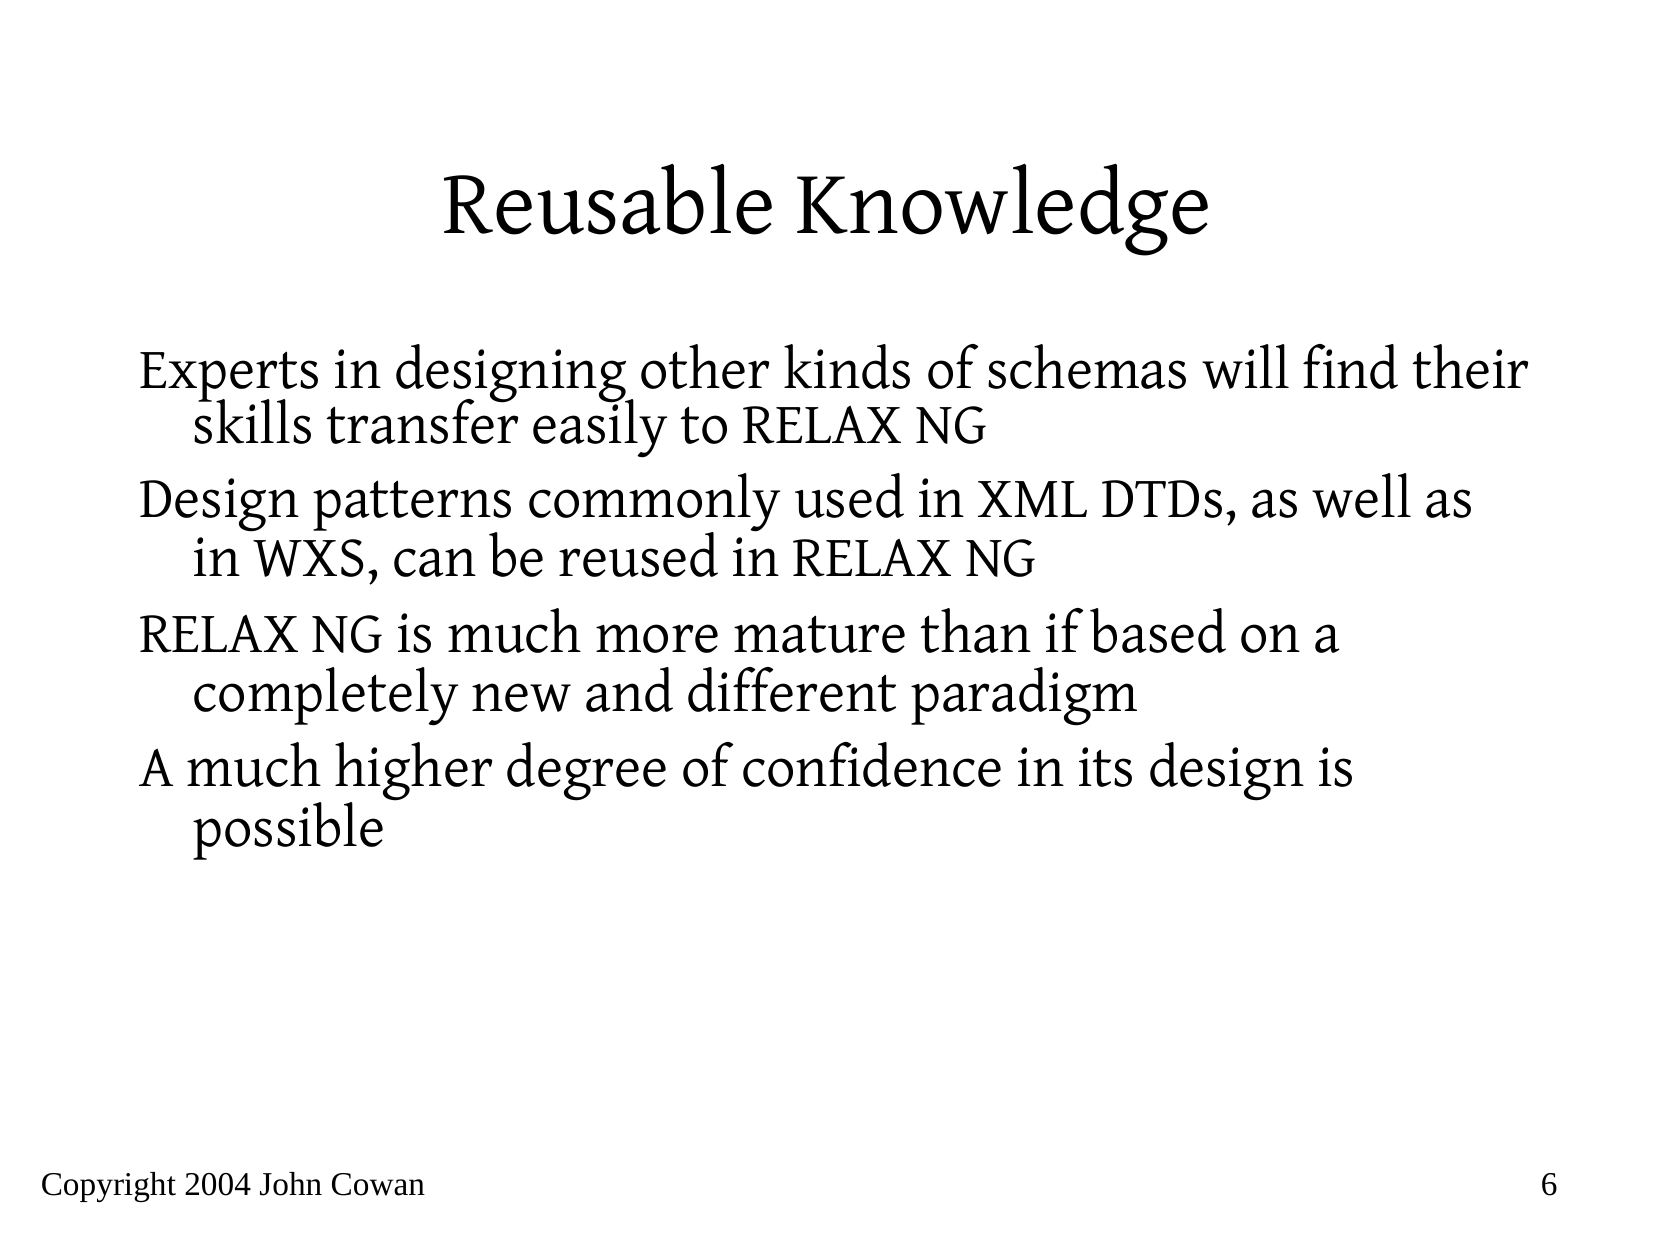

# Reusable Knowledge
Experts in designing other kinds of schemas will find their skills transfer easily to RELAX NG
Design patterns commonly used in XML DTDs, as well as in WXS, can be reused in RELAX NG
RELAX NG is much more mature than if based on a completely new and different paradigm
A much higher degree of confidence in its design is possible